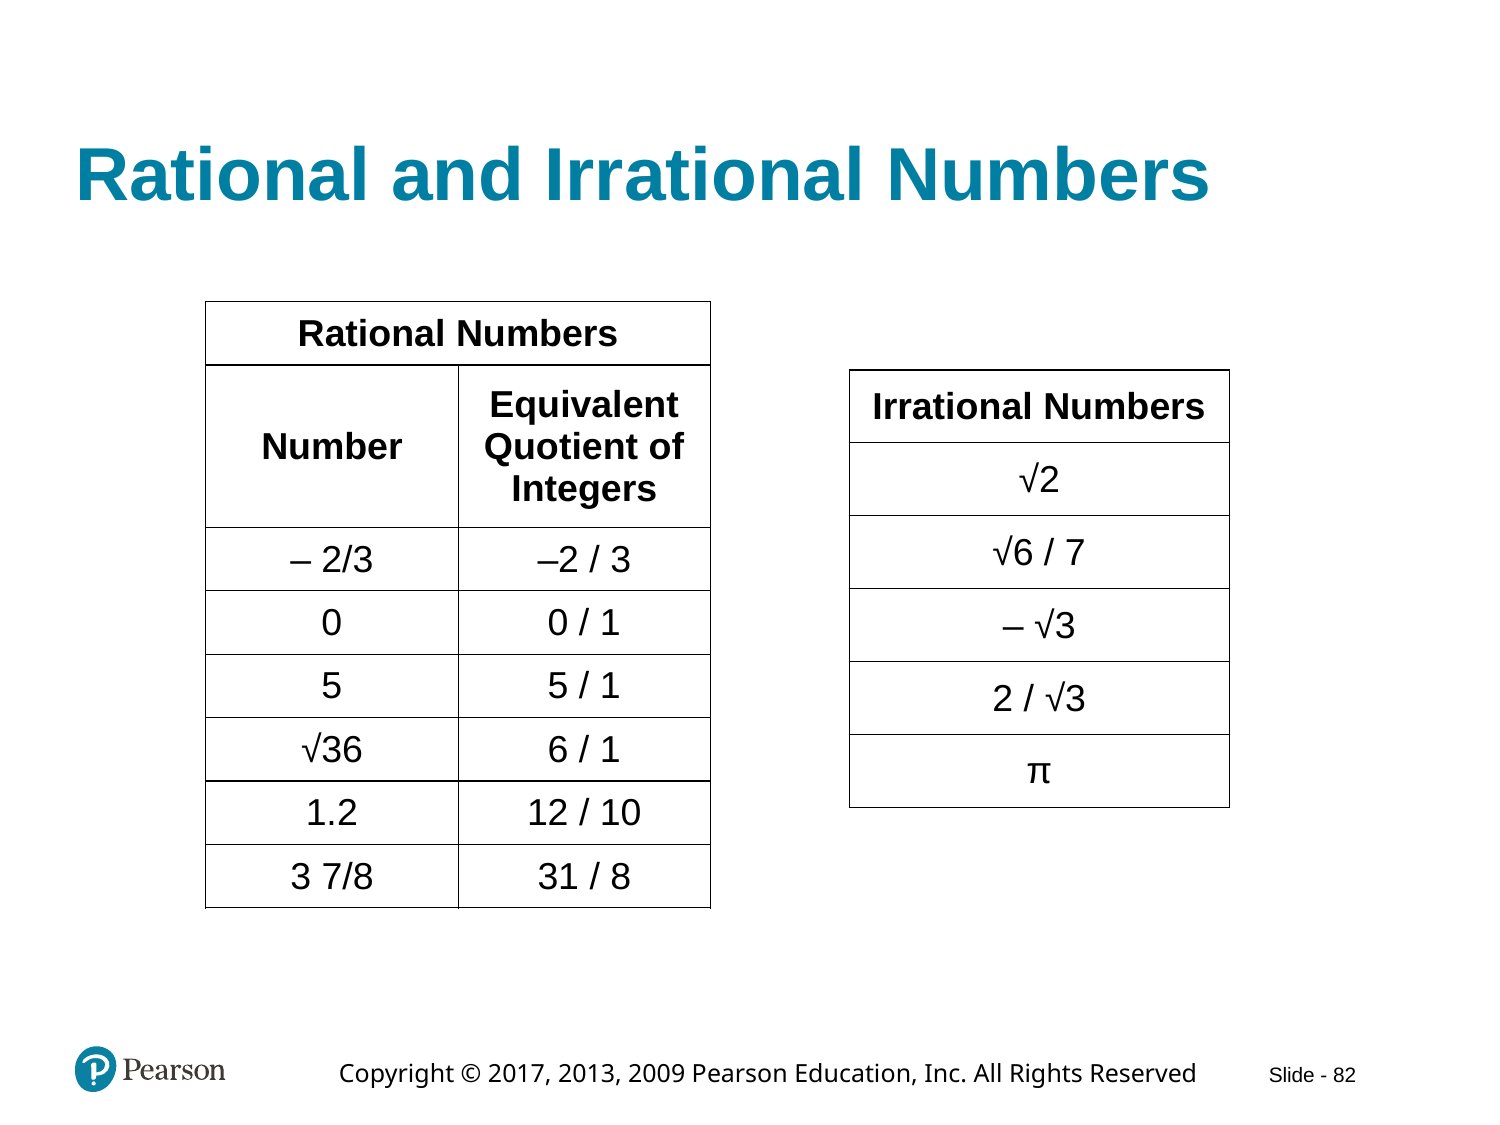

# Rational and Irrational Numbers
| Rational Numbers | |
| --- | --- |
| Number | Equivalent Quotient of Integers |
| – 2/3 | –2 / 3 |
| 0 | 0 / 1 |
| 5 | 5 / 1 |
| √36 | 6 / 1 |
| 1.2 | 12 / 10 |
| 3 7/8 | 31 / 8 |
| Irrational Numbers |
| --- |
| √2 |
| √6 / 7 |
| – √3 |
| 2 / √3 |
| π |